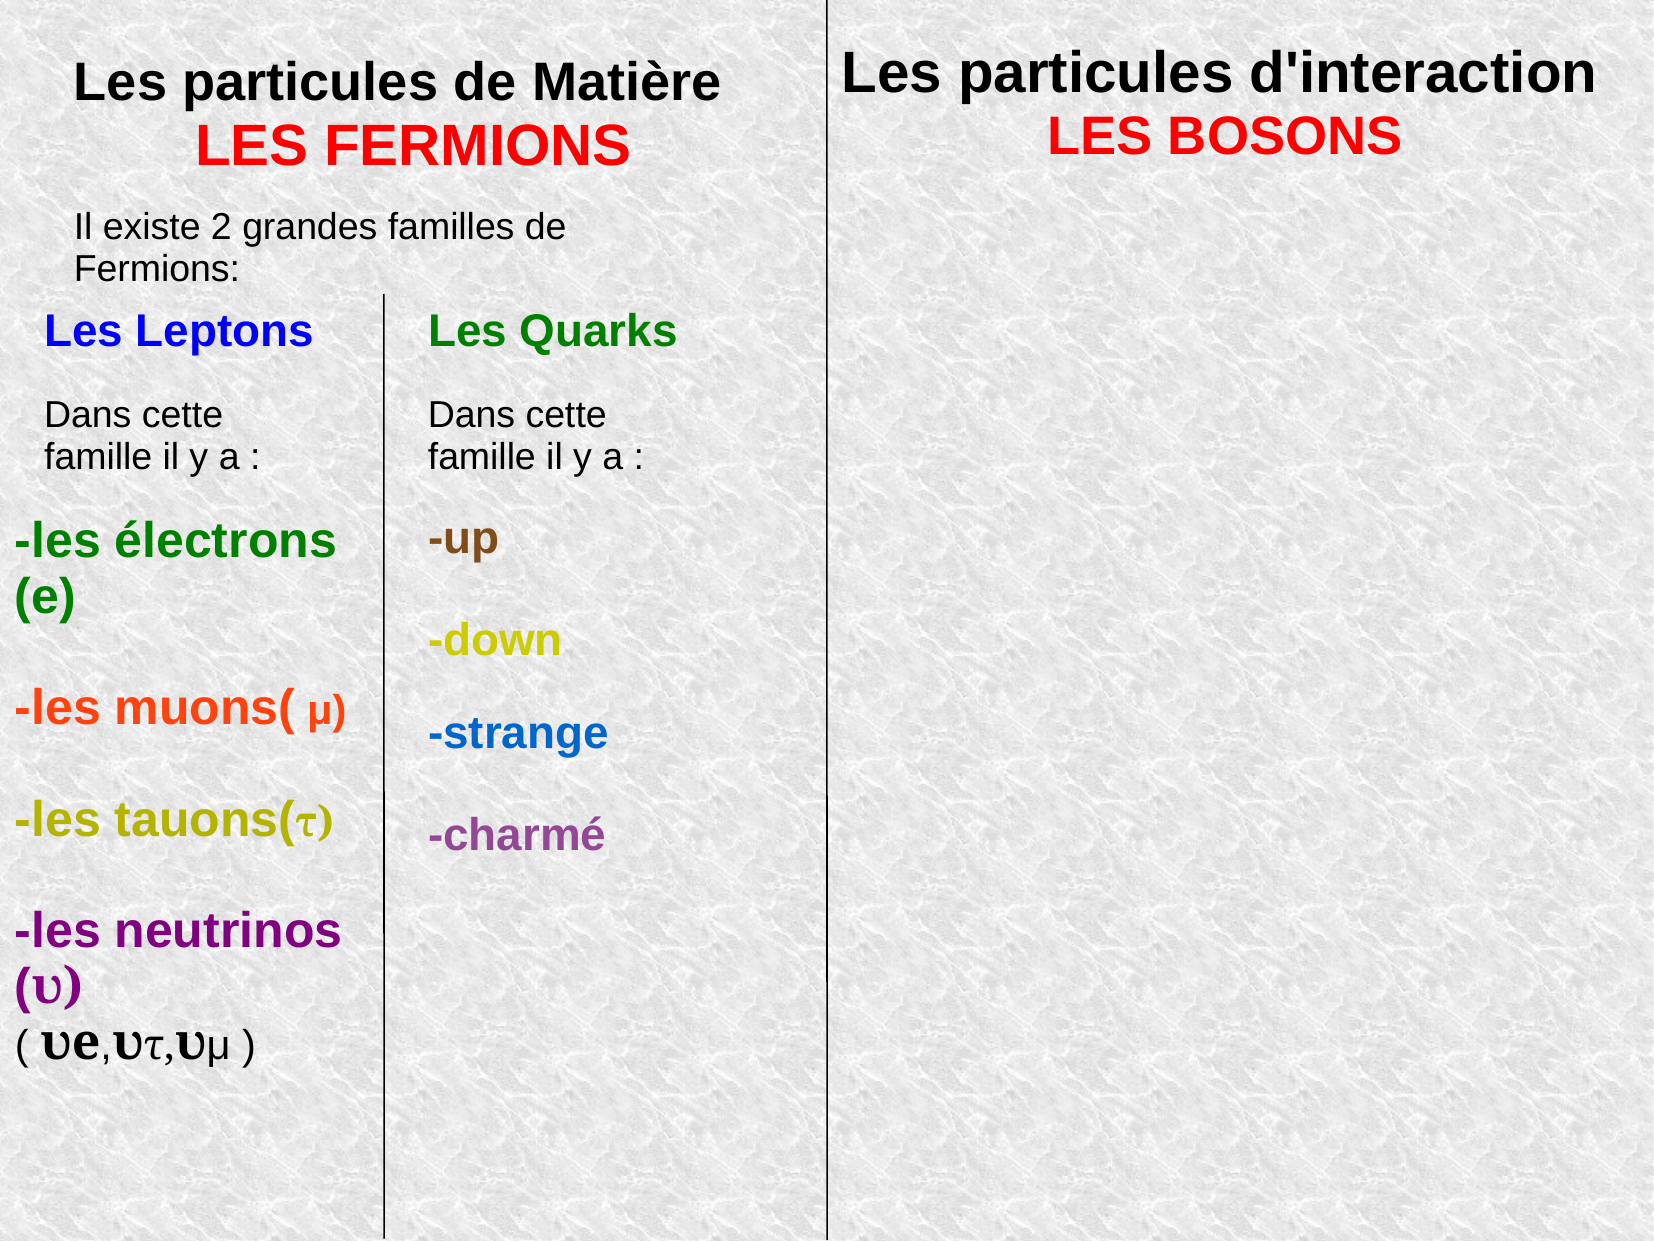

Les particules d'interaction
LES BOSONS
Les particules de Matière
LES FERMIONS
Il existe 2 grandes familles de Fermions:
Les Leptons
Les Quarks
Dans cette famille il y a :
Dans cette famille il y a :
-les électrons (e)
-les muons( μ)
-les tauons(τ)
-les neutrinos
(υ)
( υe,υτ,υμ )
-up
-down
-strange
-charmé